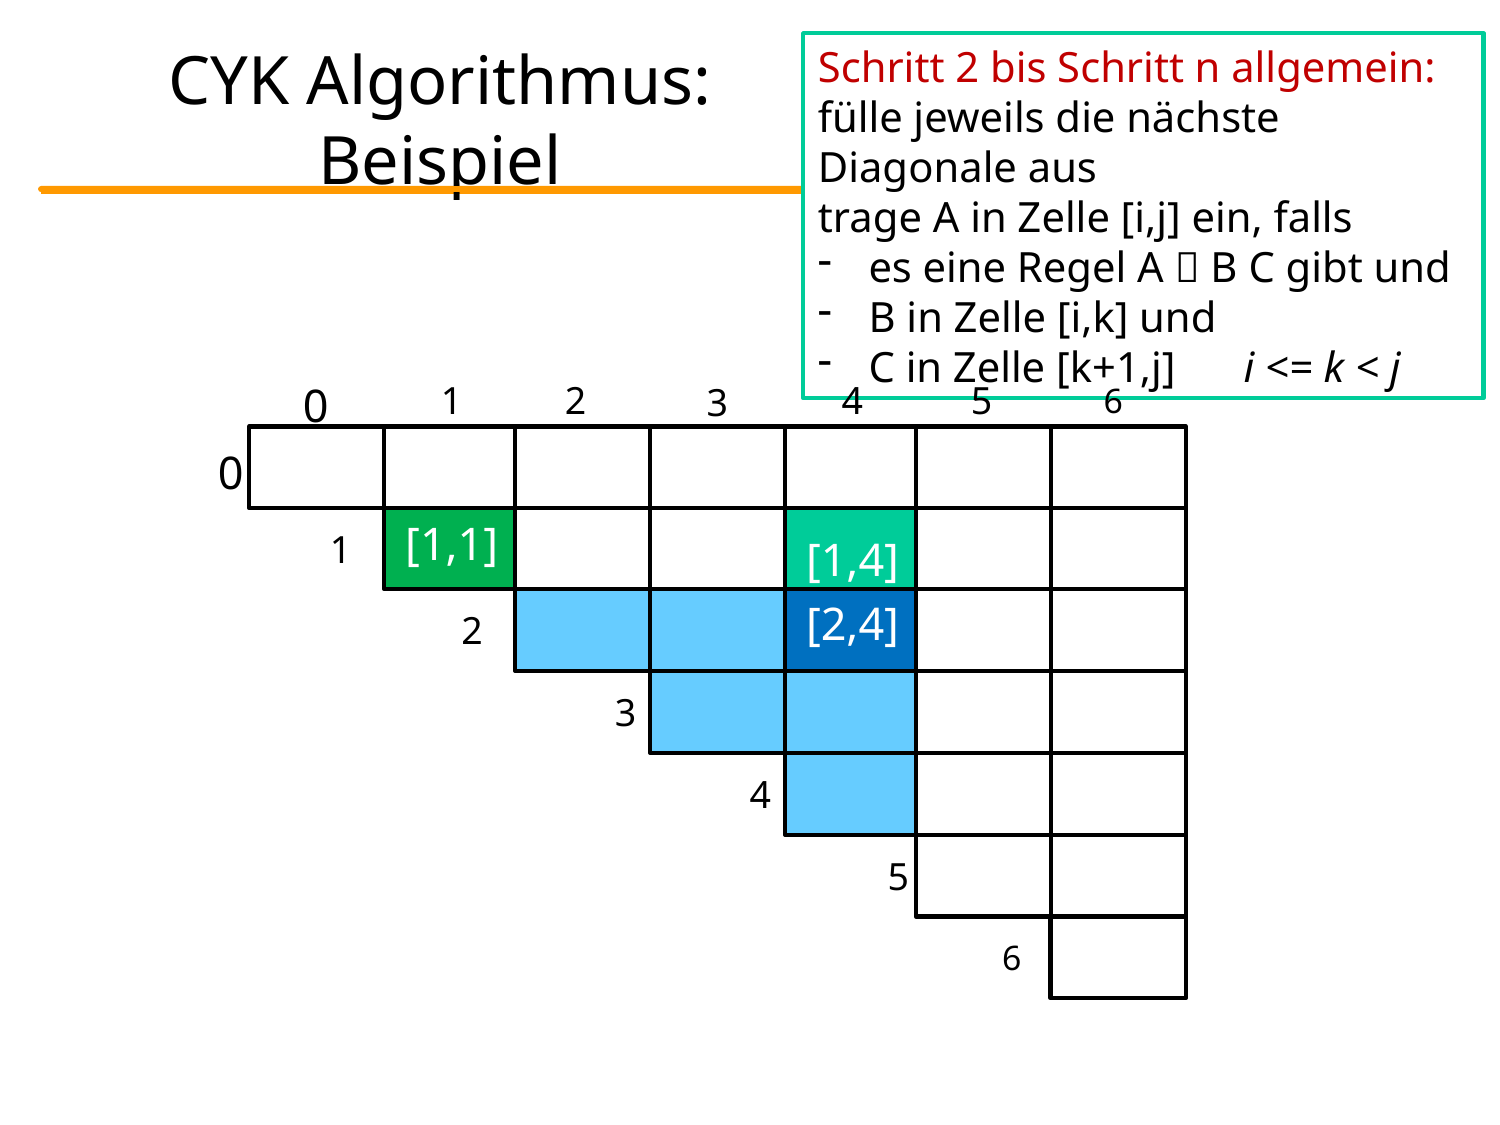

# CYK Algorithmus: Beispiel
Schritt 2 bis Schritt n allgemein:
fülle jeweils die nächste Diagonale aus
trage A in Zelle [i,j] ein, falls
es eine Regel A  B C gibt und
B in Zelle [i,k] und
C in Zelle [k+1,j]	i <= k < j
0
1
2
4
5
3
6
0
[1,1]
[1,4]
1
[2,4]
2
3
i = 1
j = 4
k = 1
4
5
6